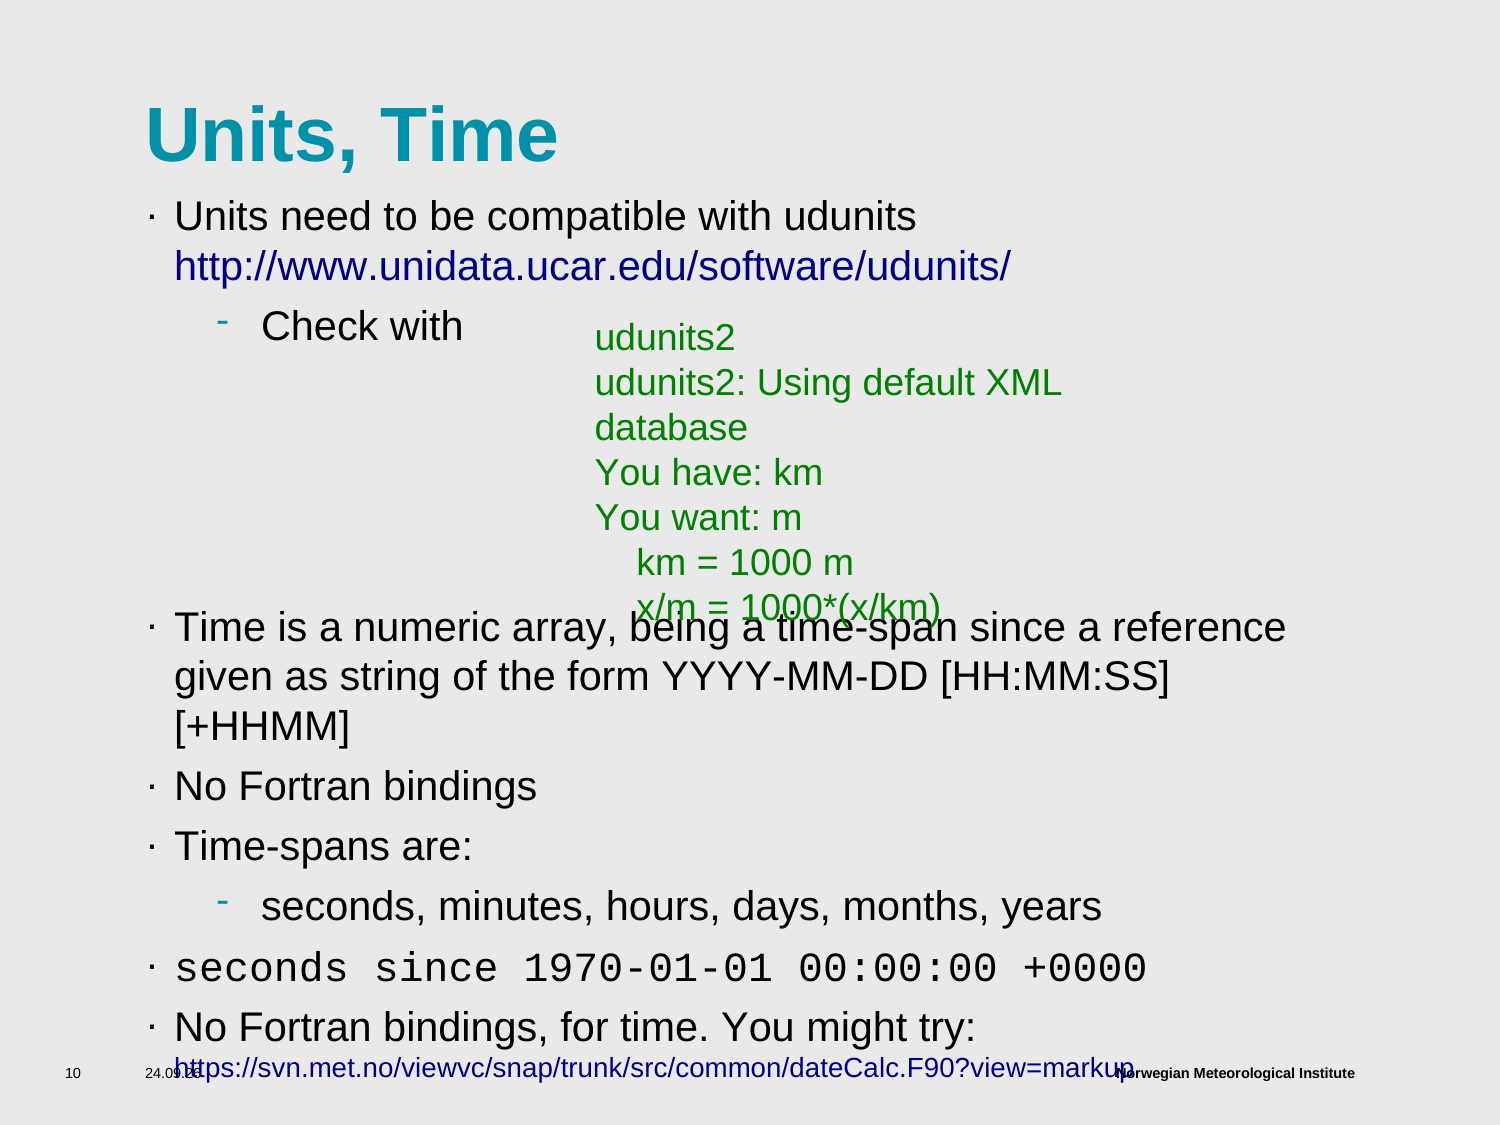

# Units, Time
Units need to be compatible with udunits http://www.unidata.ucar.edu/software/udunits/
Check with
Time is a numeric array, being a time-span since a reference given as string of the form YYYY-MM-DD [HH:MM:SS] [+HHMM]
No Fortran bindings
Time-spans are:
seconds, minutes, hours, days, months, years
seconds since 1970-01-01 00:00:00 +0000
No Fortran bindings, for time. You might try:https://svn.met.no/viewvc/snap/trunk/src/common/dateCalc.F90?view=markup
udunits2
udunits2: Using default XML database
You have: km
You want: m
 km = 1000 m
 x/m = 1000*(x/km)